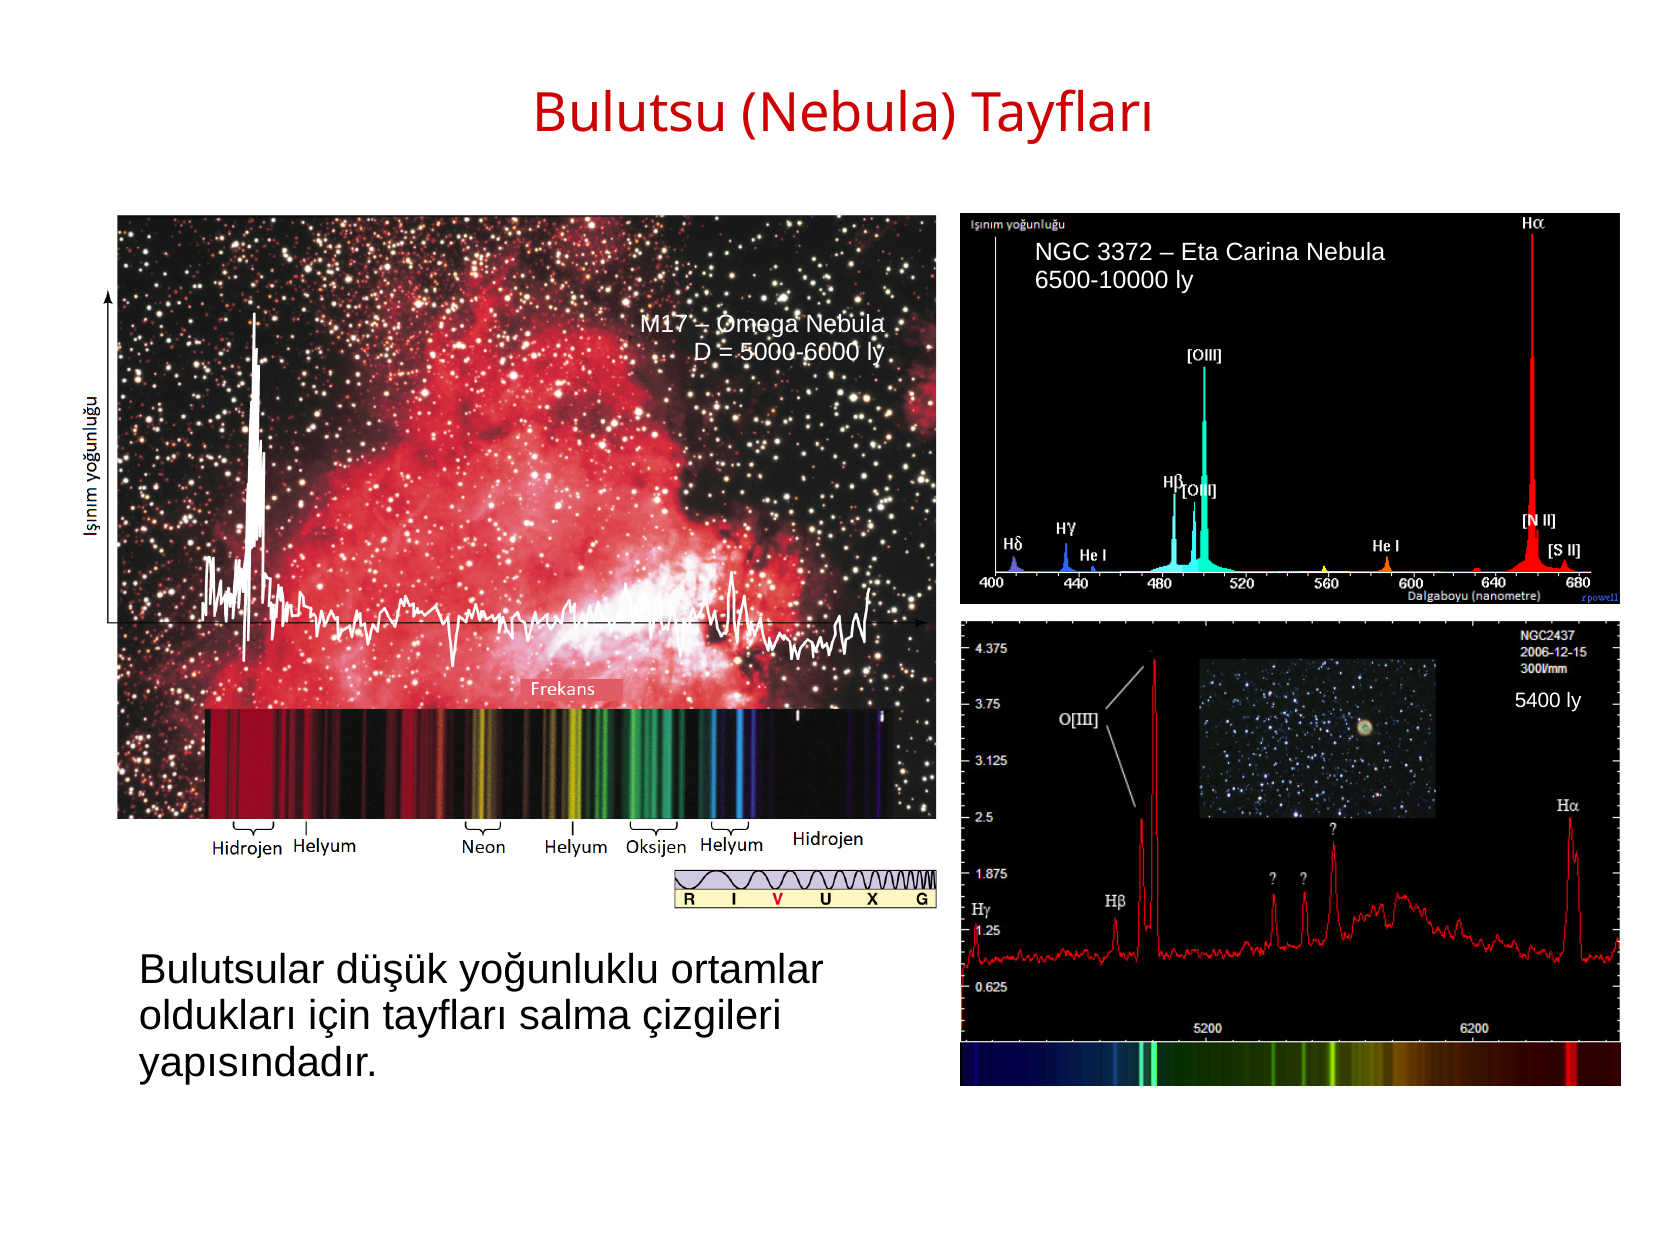

# Bulutsu (Nebula) Tayfları
NGC 3372 – Eta Carina Nebula
6500-10000 ly
M17 – Omega Nebula
D = 5000-6000 ly
5400 ly
Bulutsular düşük yoğunluklu ortamlar oldukları için tayfları salma çizgileri yapısındadır.